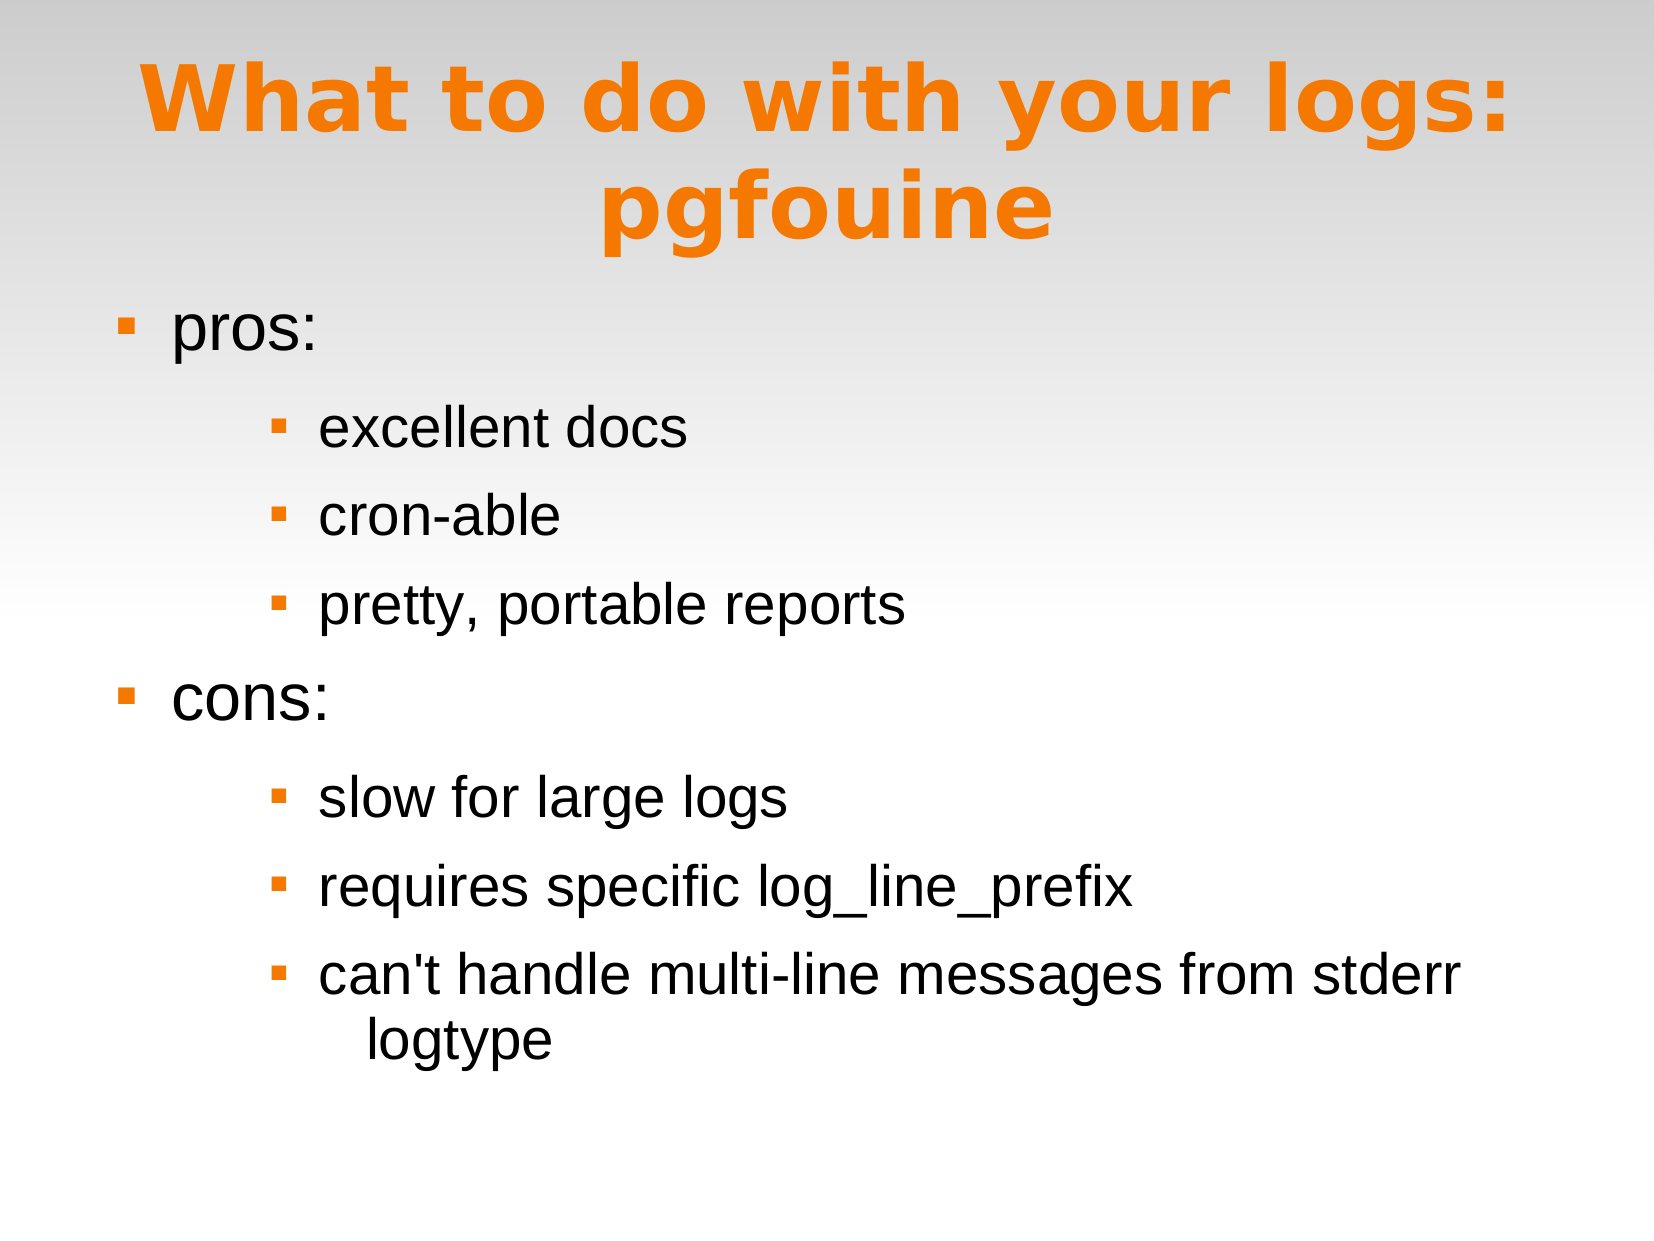

# What to do with your logs: pgfouine
pros:
excellent docs
cron-able
pretty, portable reports
cons:
slow for large logs
requires specific log_line_prefix
can't handle multi-line messages from stderr logtype